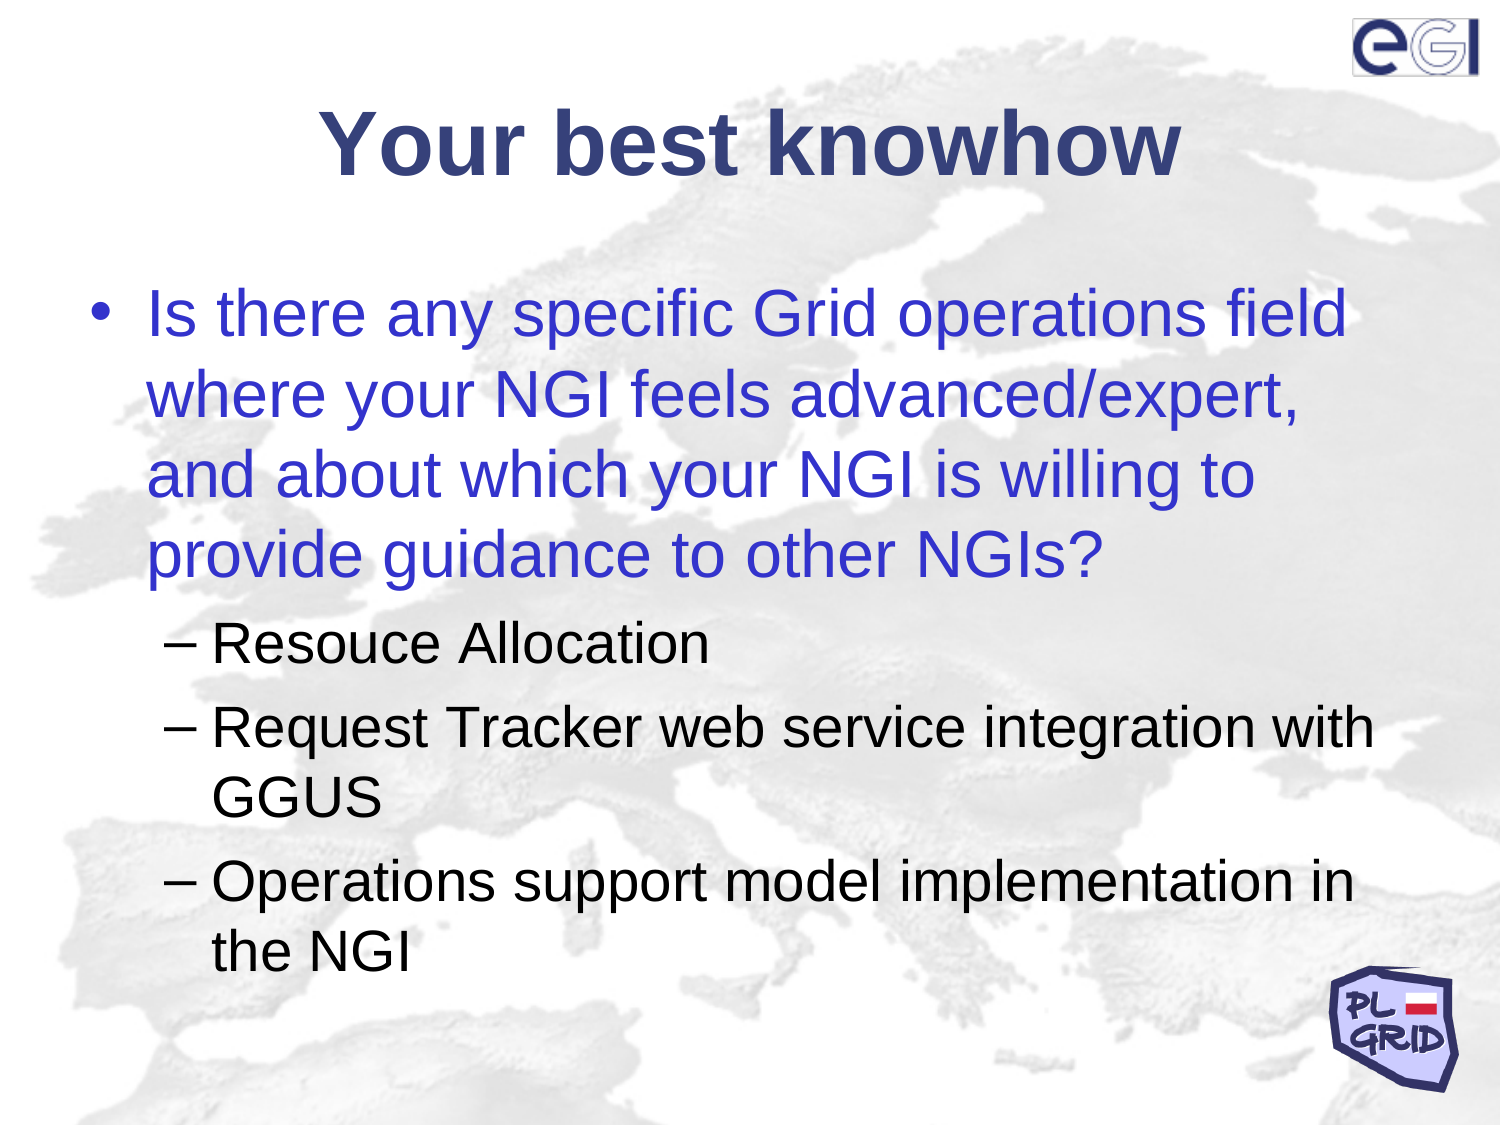

# Your best knowhow
Is there any specific Grid operations field where your NGI feels advanced/expert, and about which your NGI is willing to provide guidance to other NGIs?
Resouce Allocation
Request Tracker web service integration with GGUS
Operations support model implementation in the NGI